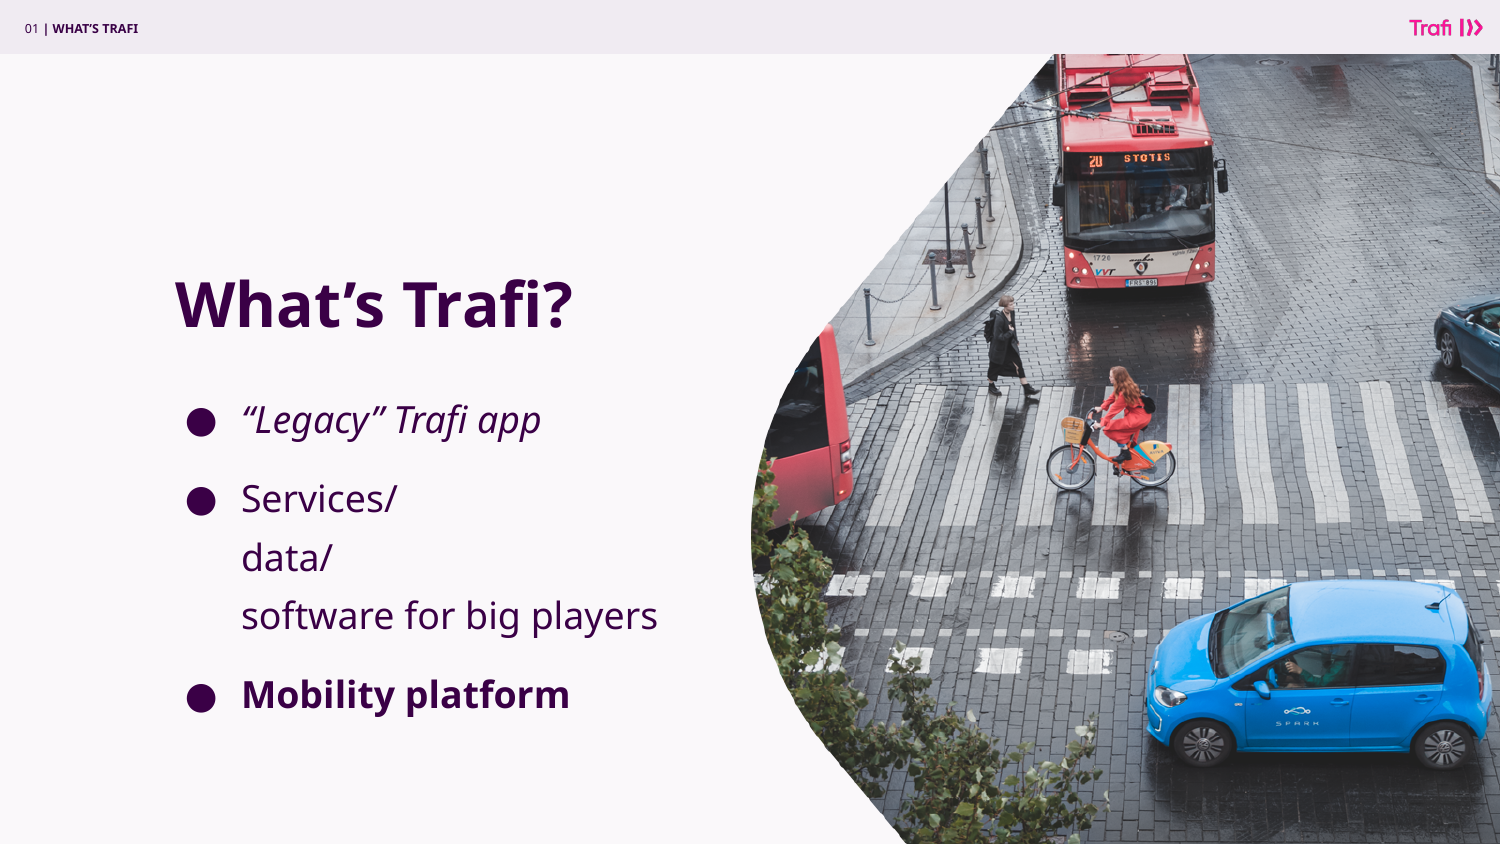

01 | WHAT’S TRAFI
What’s Trafi?
“Legacy” Trafi app
Services/
data/
software for big players
Mobility platform